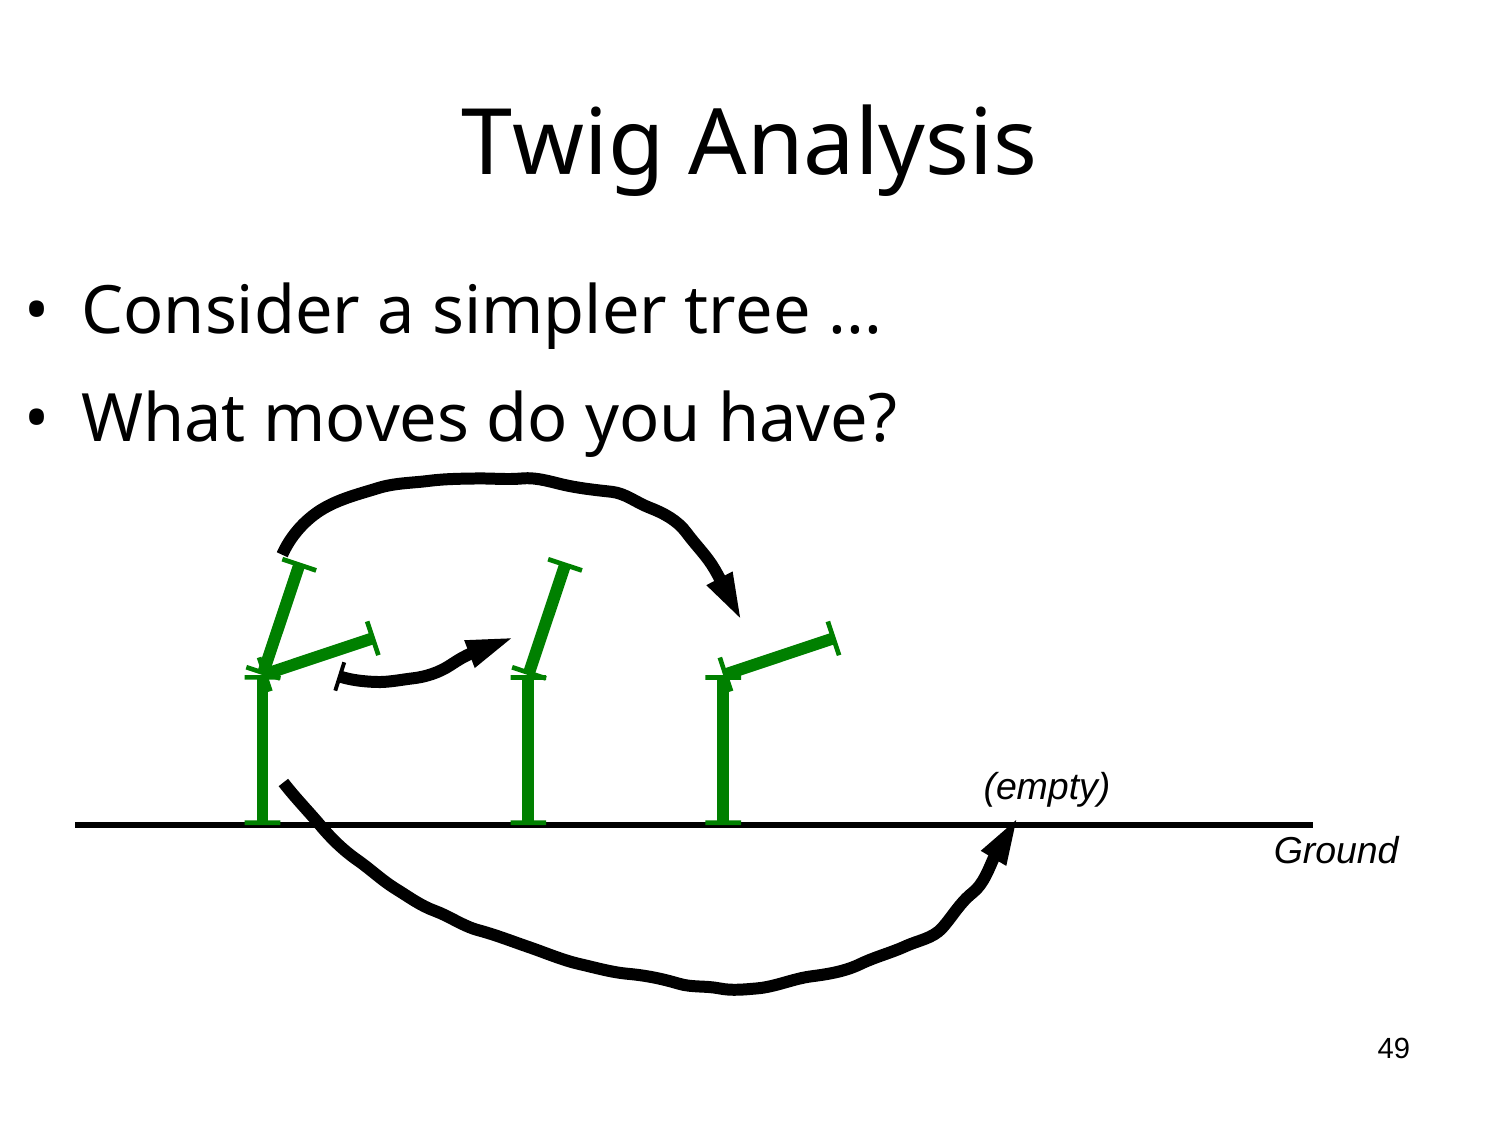

# Twig Analysis
Consider a simpler tree ...
What moves do you have?
(empty)
Ground
49